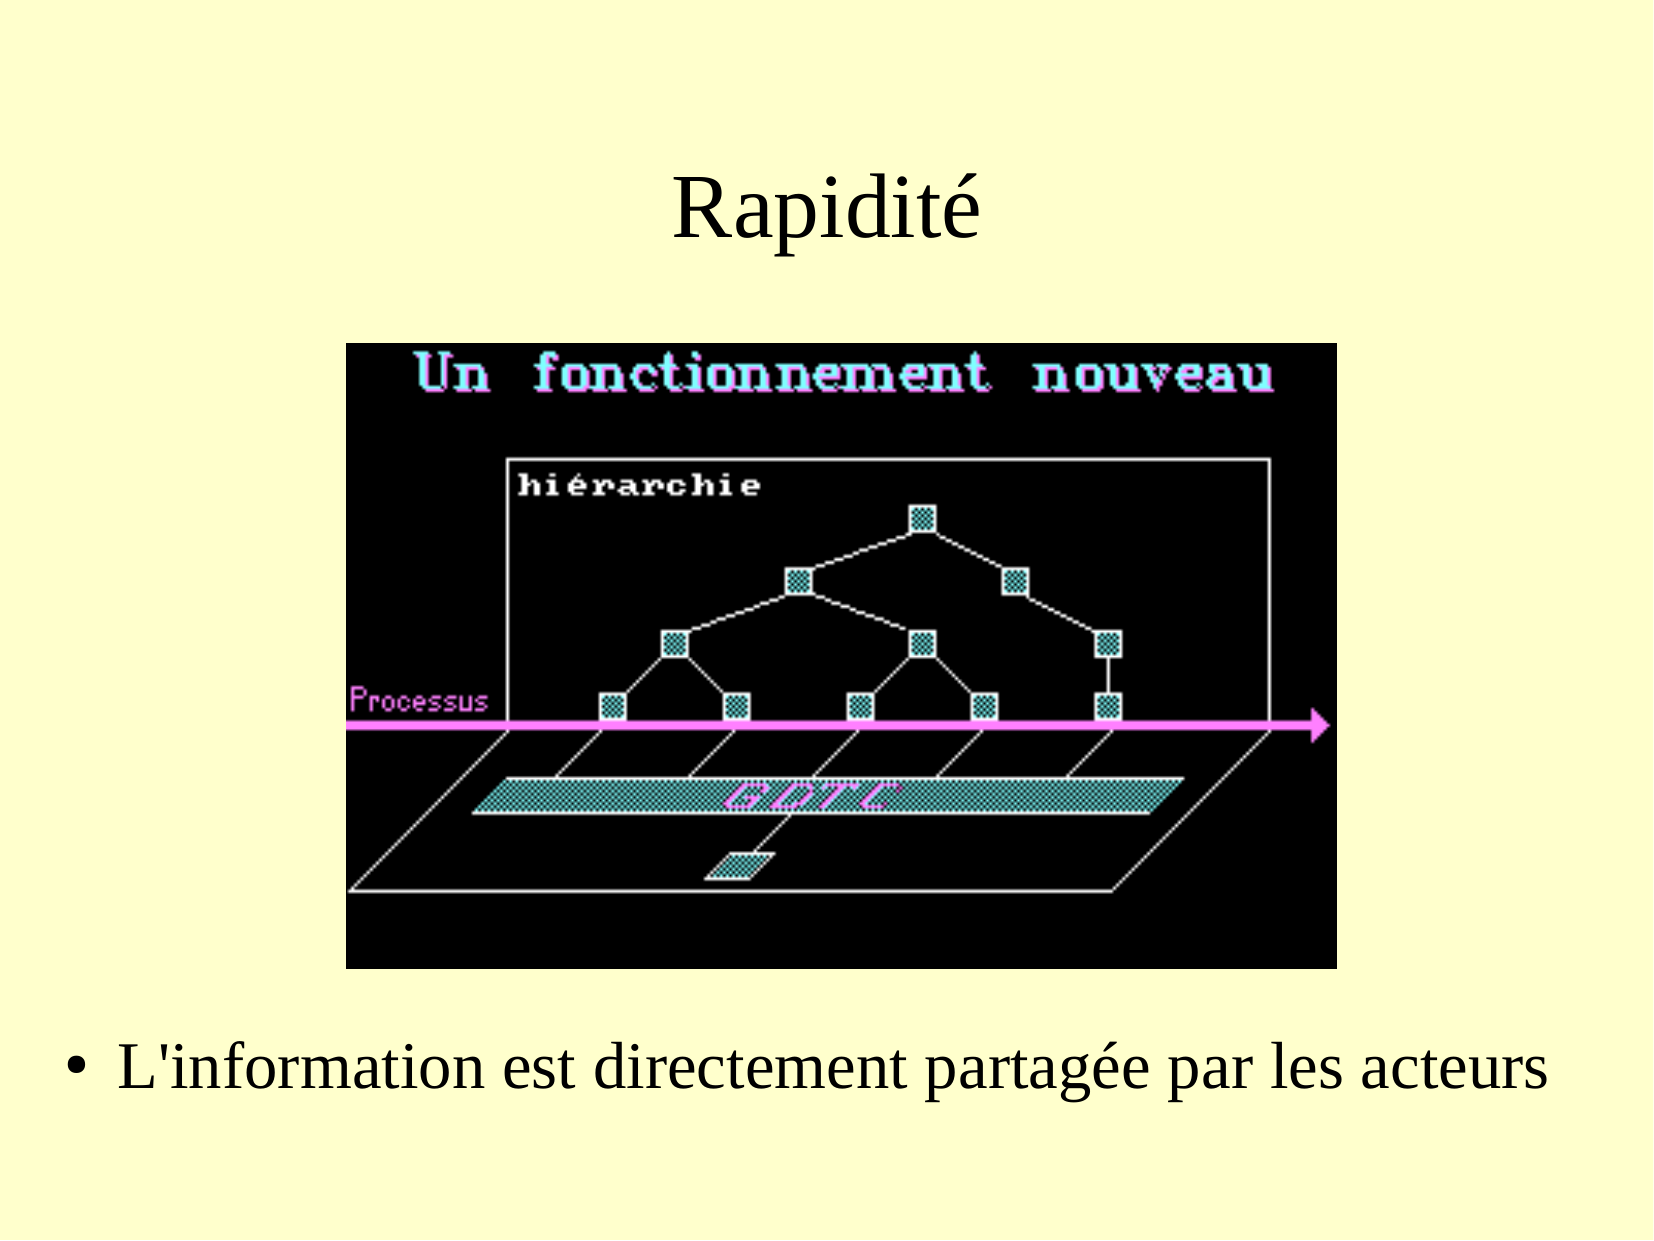

# Rapidité
L'information est directement partagée par les acteurs